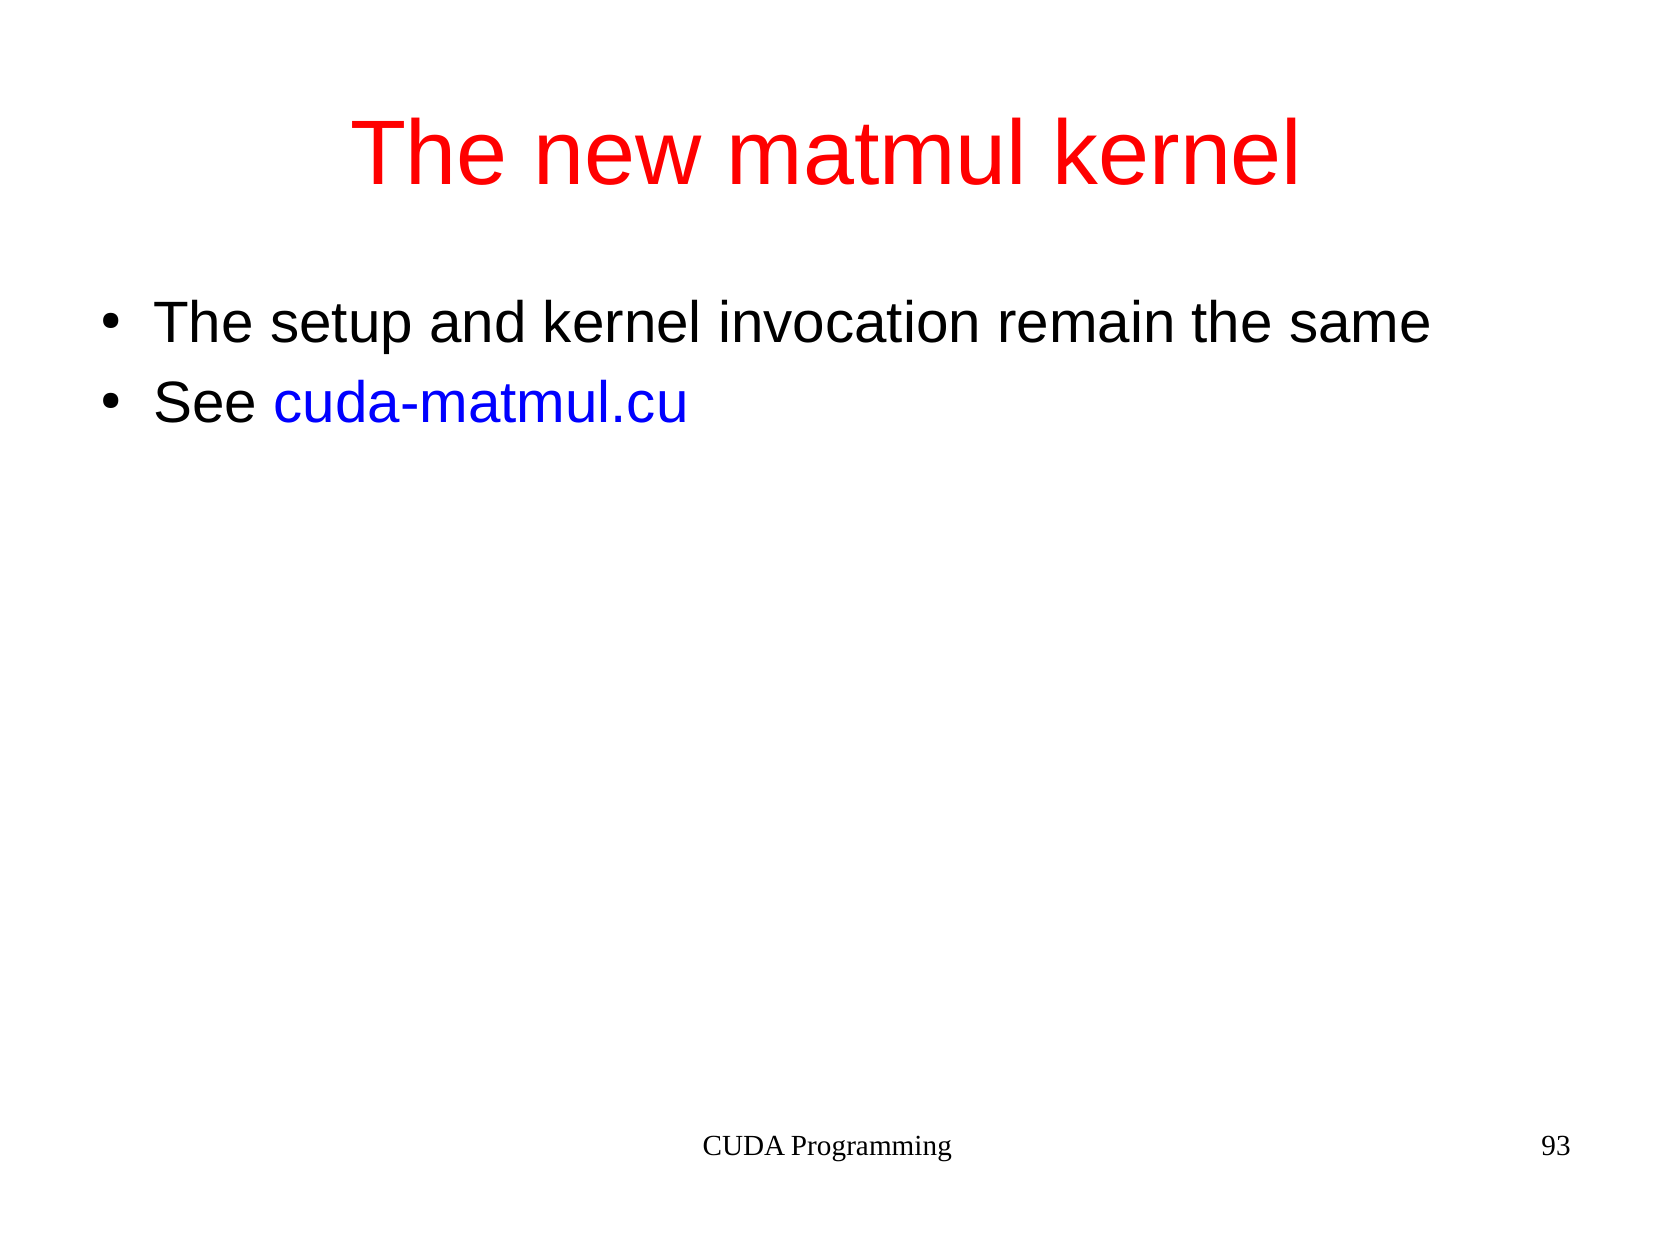

# The new matmul kernel
The setup and kernel invocation remain the same
See cuda-matmul.cu
CUDA Programming
93